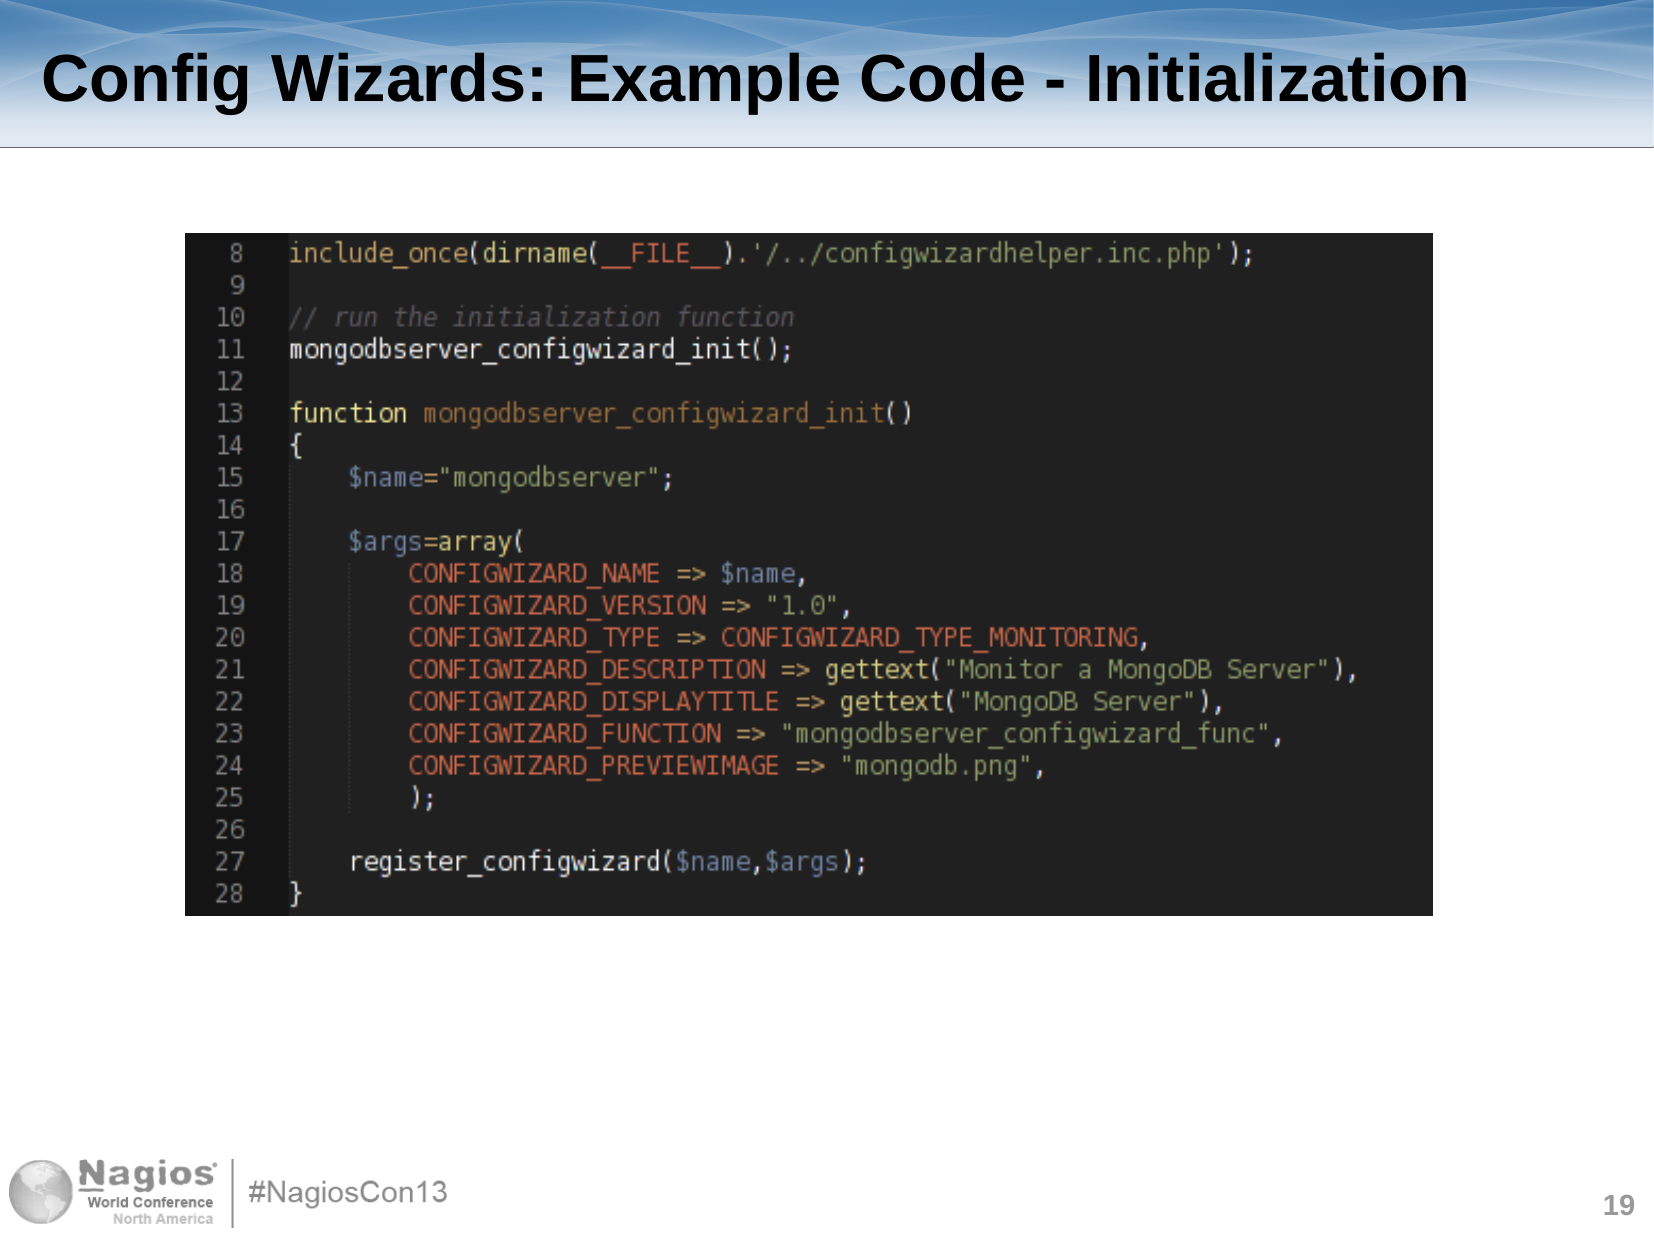

# Config Wizards: Example Code - Initialization
19